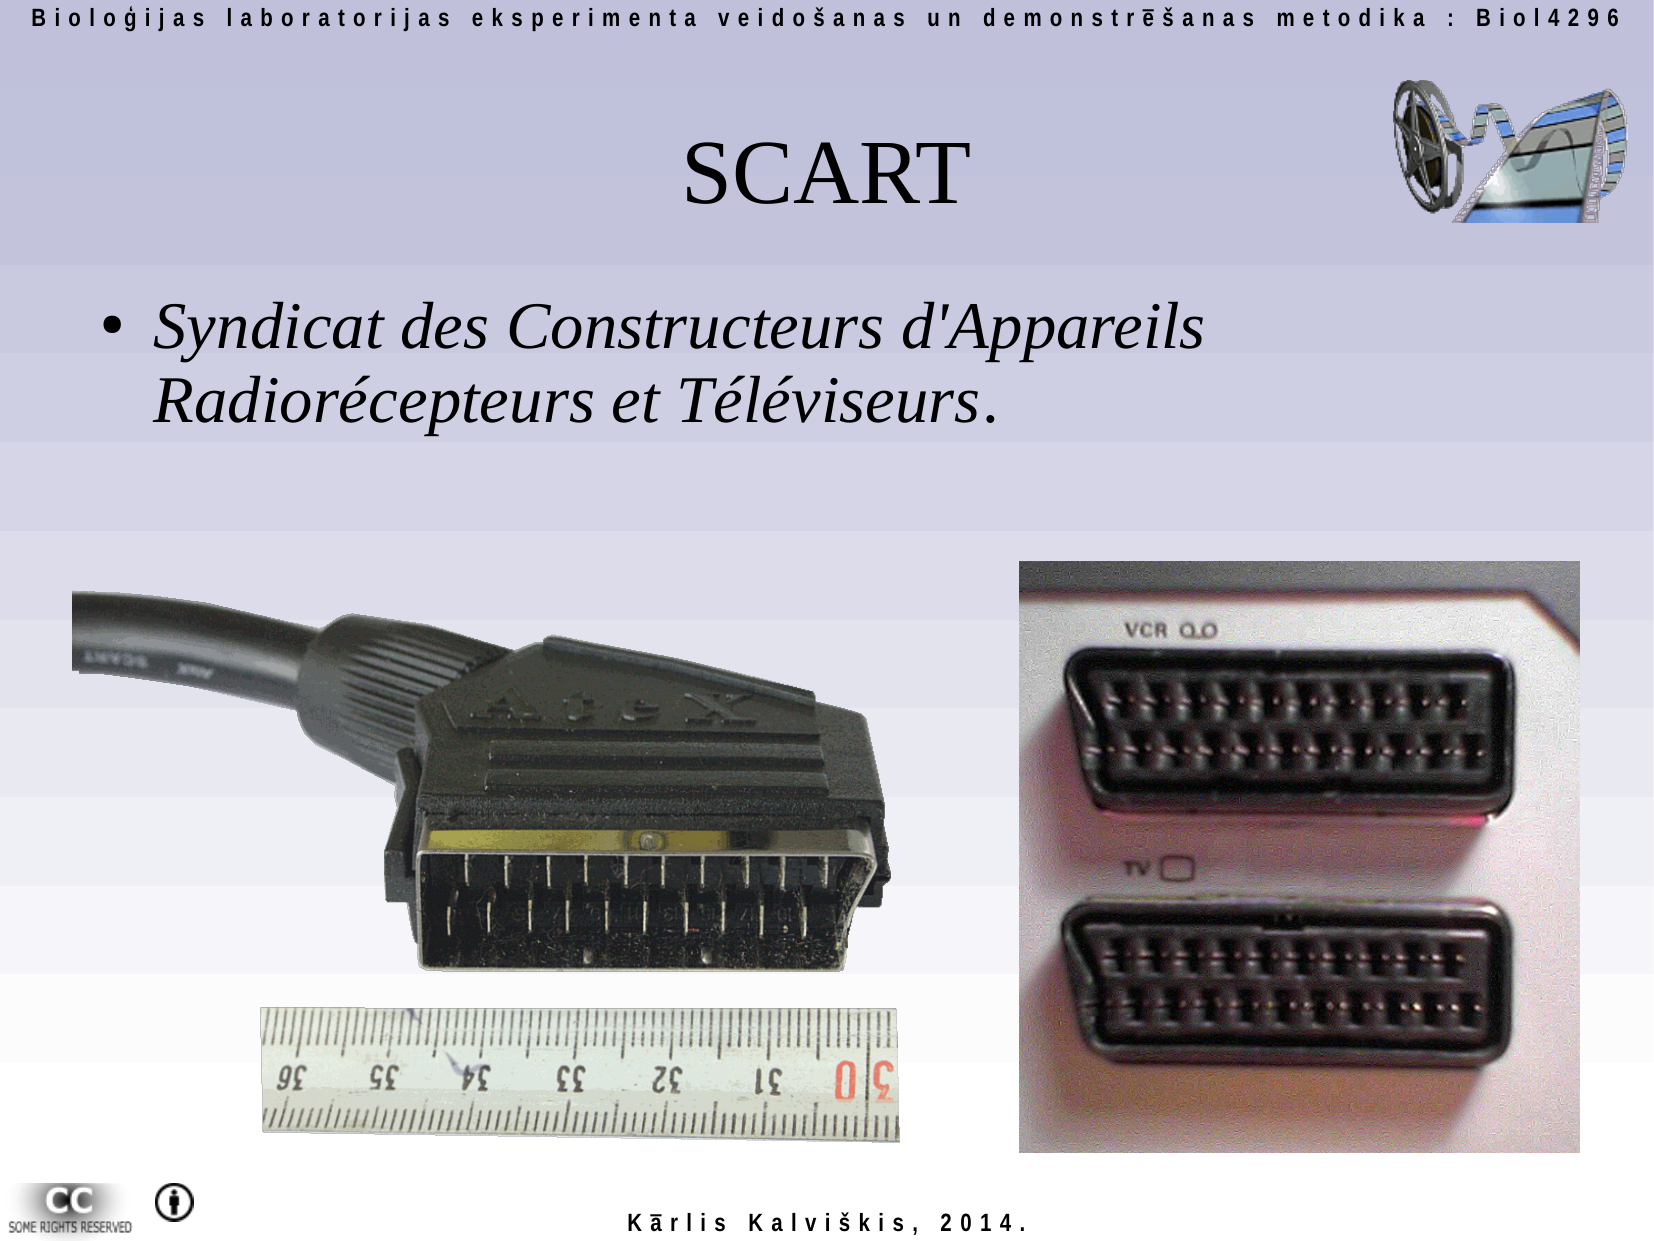

# SCART
Syndicat des Constructeurs d'Appareils Radiorécepteurs et Téléviseurs.